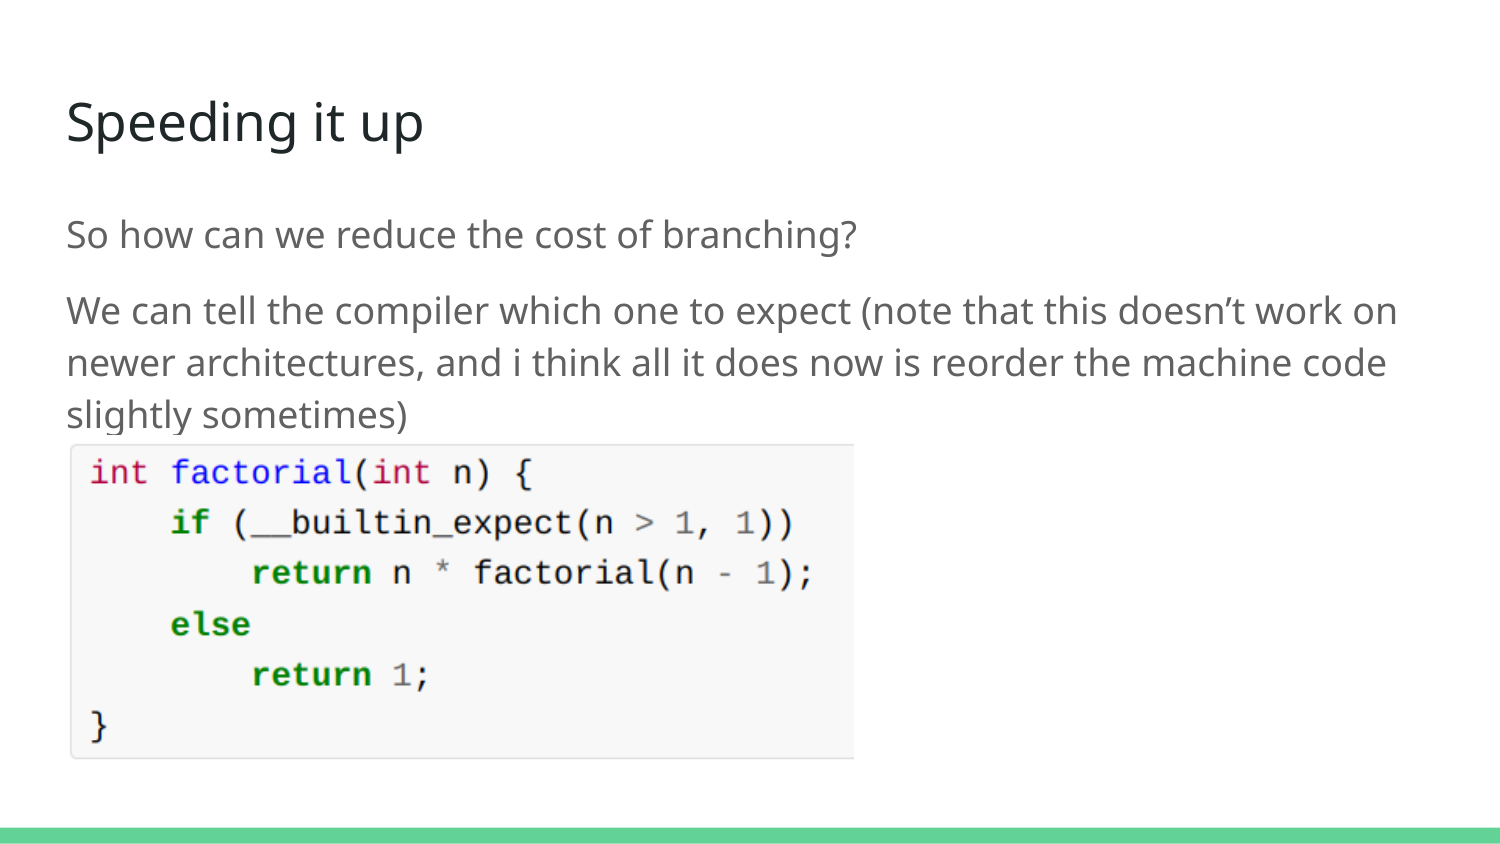

# Speeding it up
So how can we reduce the cost of branching?
We can tell the compiler which one to expect (note that this doesn’t work on newer architectures, and i think all it does now is reorder the machine code slightly sometimes)